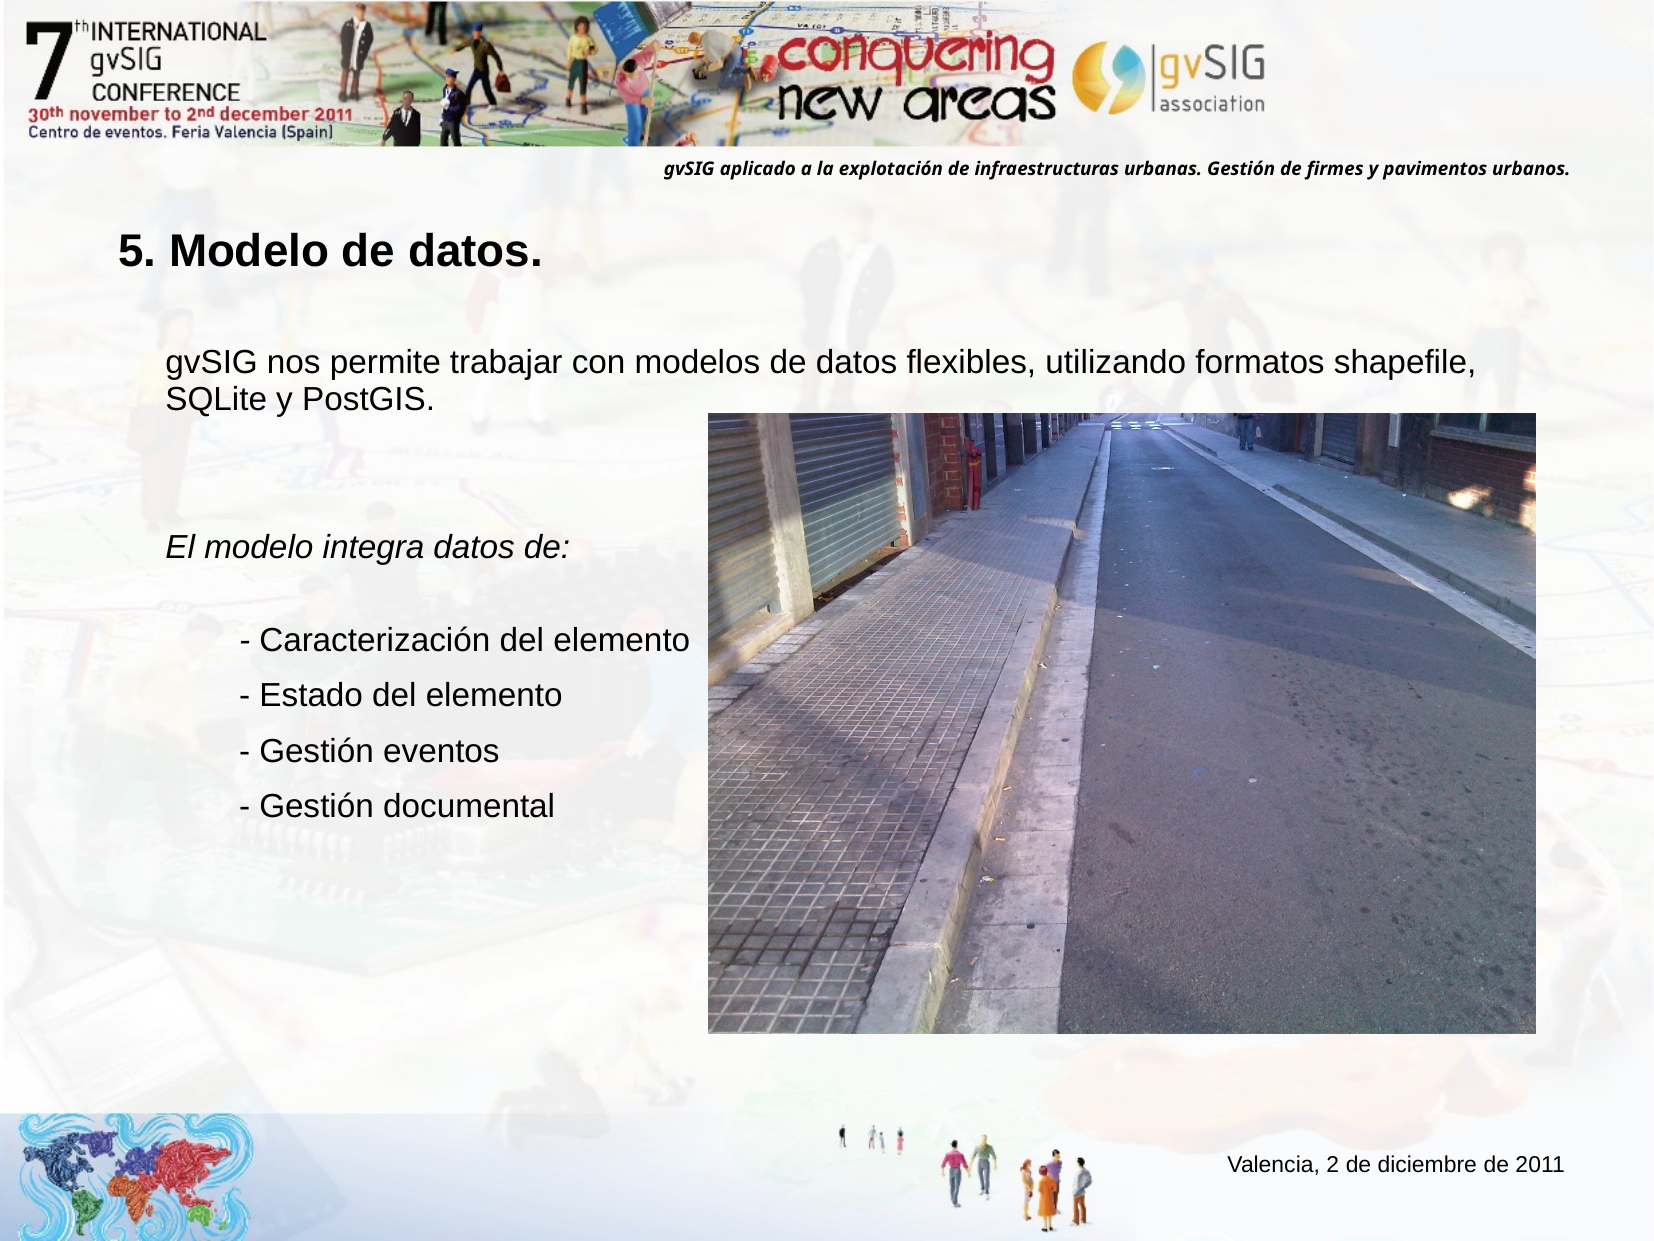

# gvSIG aplicado a la explotación de infraestructuras urbanas. Gestión de firmes y pavimentos urbanos.
5. Modelo de datos.
gvSIG nos permite trabajar con modelos de datos flexibles, utilizando formatos shapefile, SQLite y PostGIS.
El modelo integra datos de:
	- Caracterización del elemento
	- Estado del elemento
	- Gestión eventos
	- Gestión documental